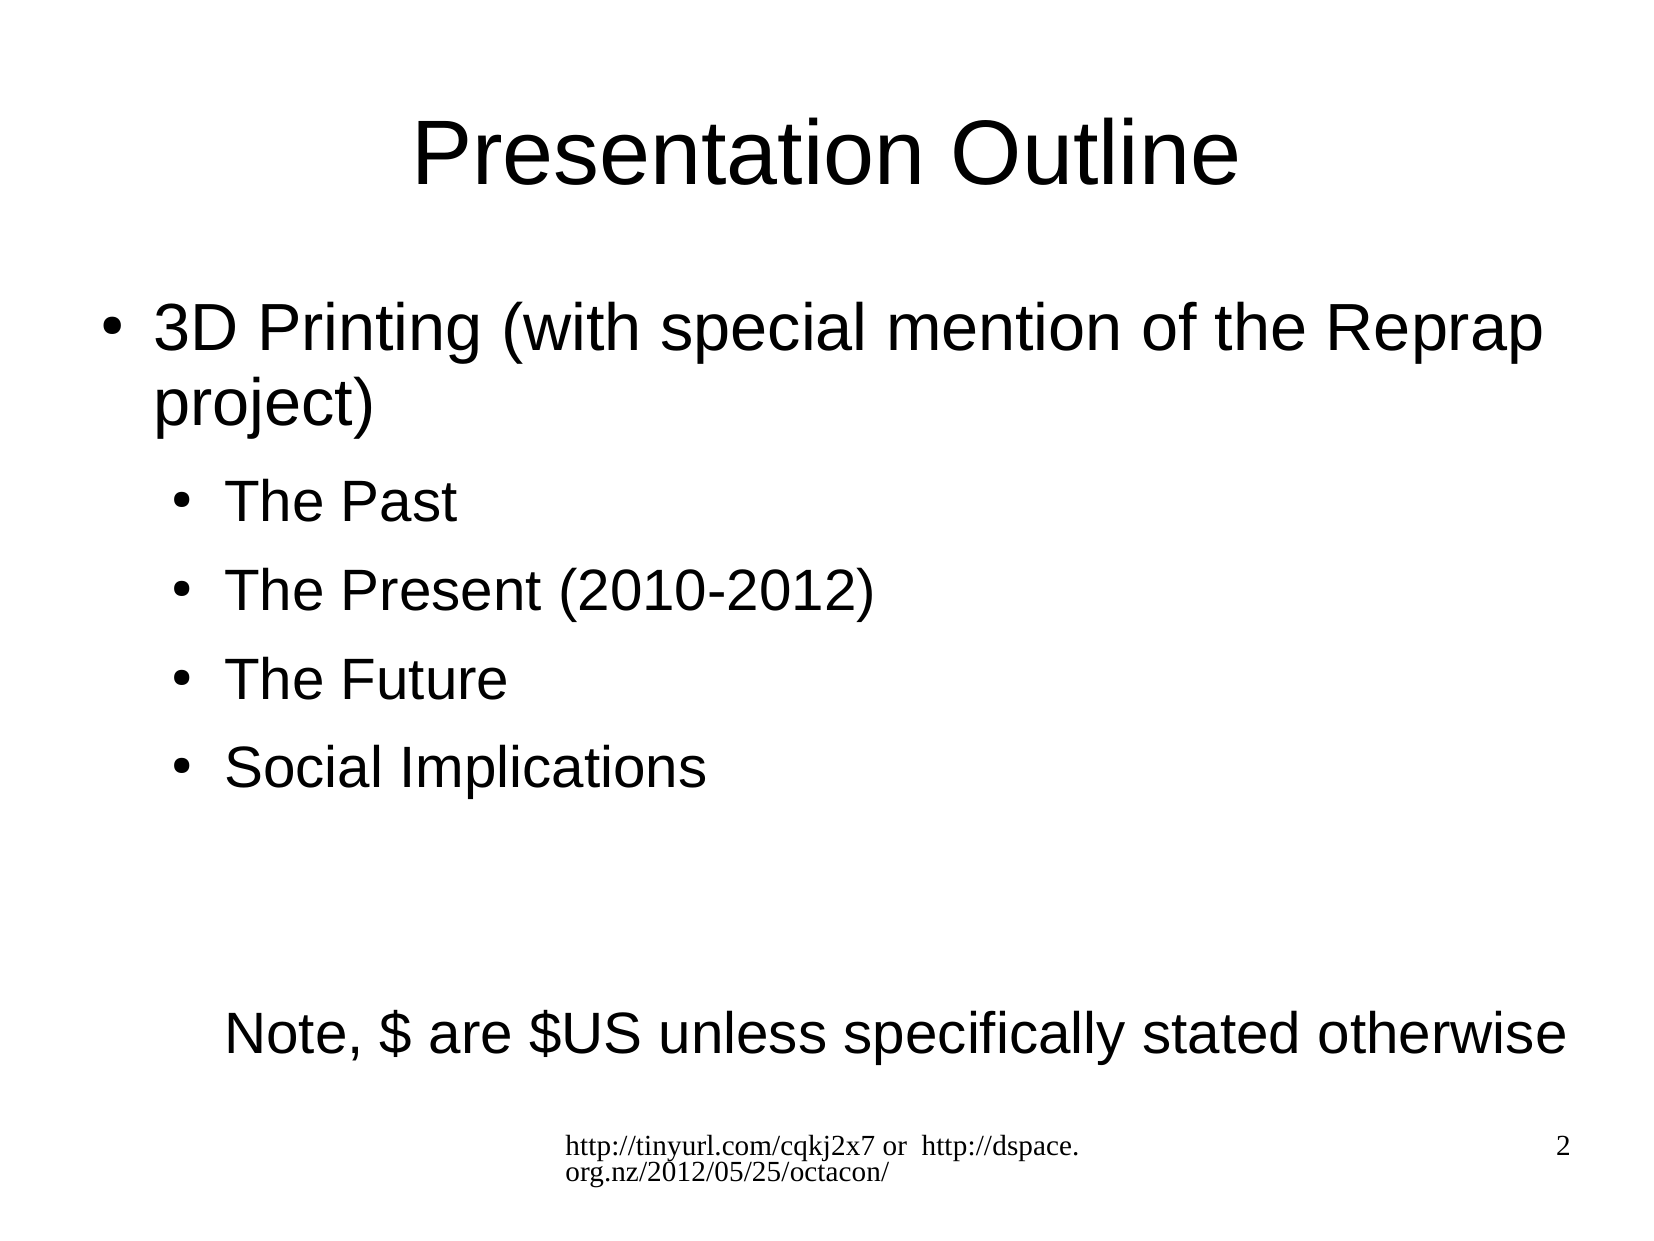

# Presentation Outline
3D Printing (with special mention of the Reprap project)
The Past
The Present (2010-2012)
The Future
Social Implications
Note, $ are $US unless specifically stated otherwise
http://tinyurl.com/cqkj2x7 or http://dspace.org.nz/2012/05/25/octacon/
2